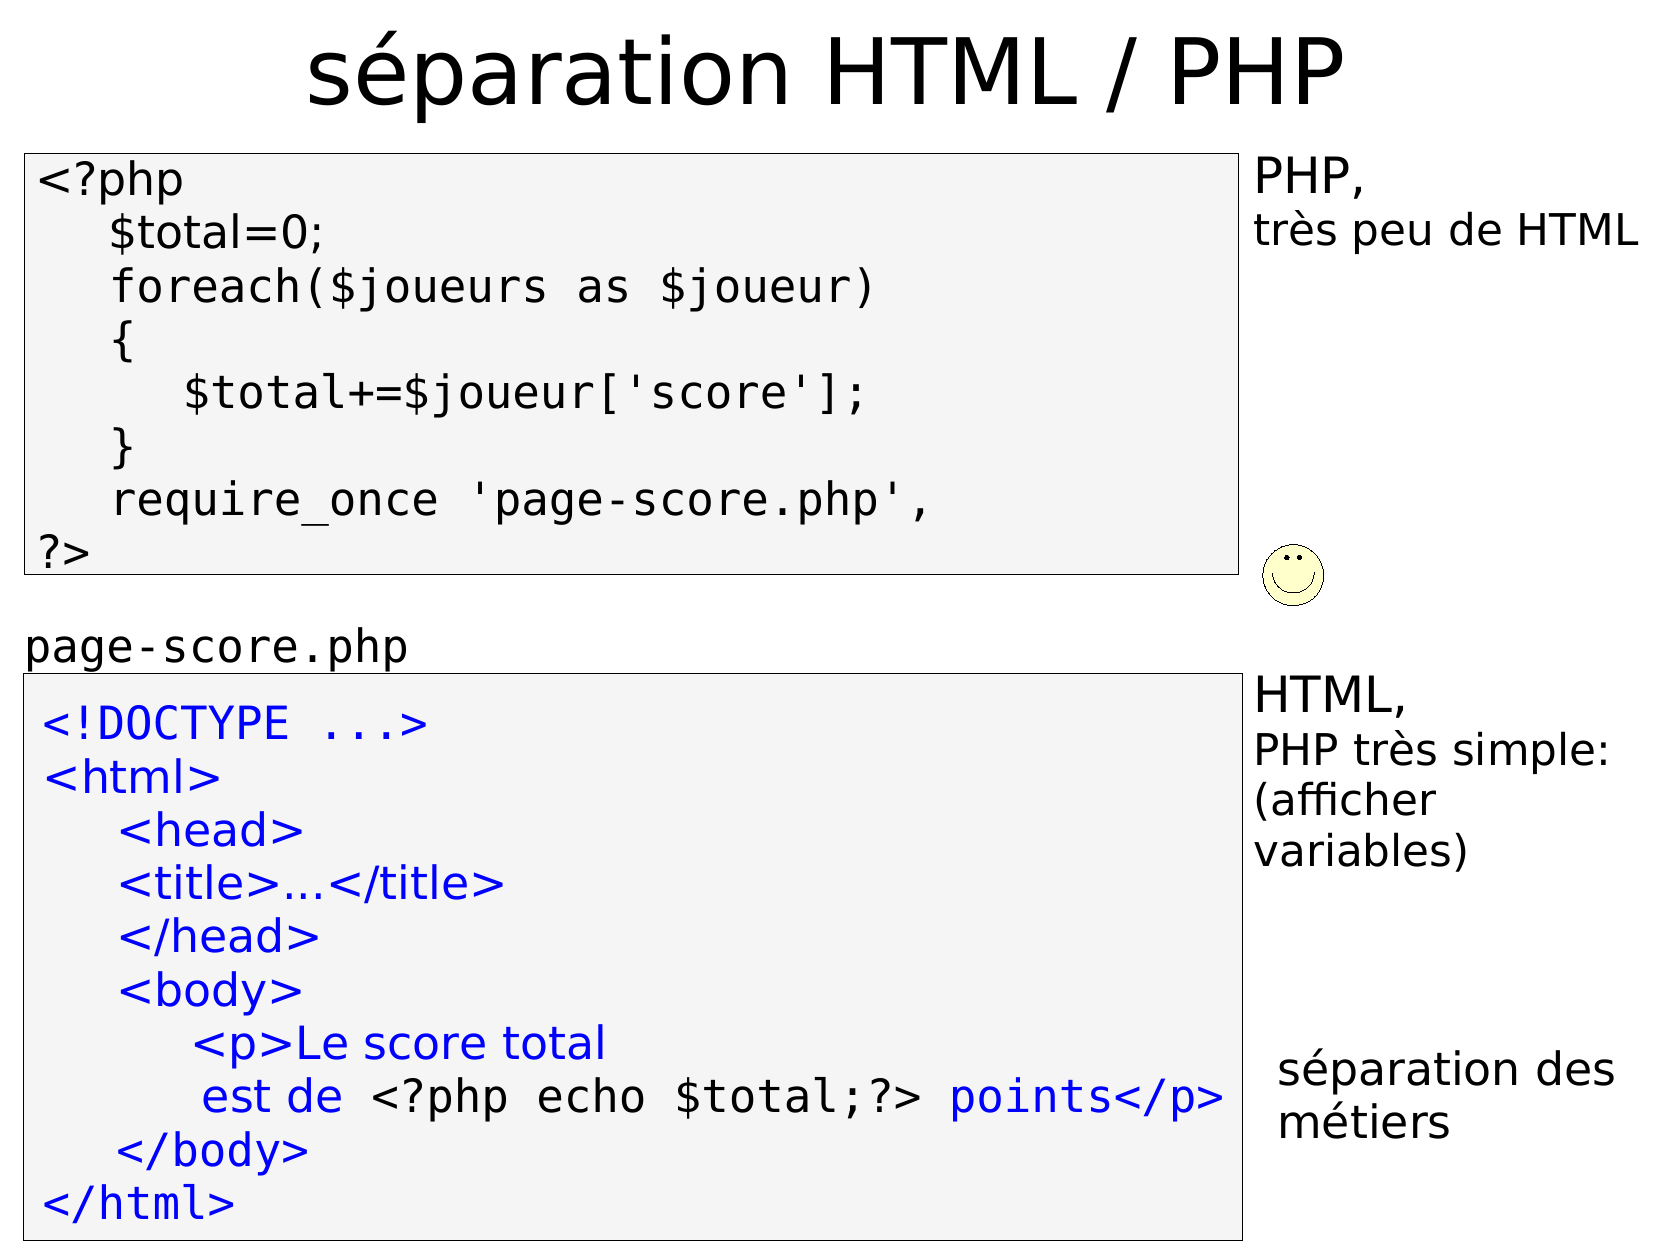

# séparation HTML / PHP
PHP,
très peu de HTML
<?php
	$total=0;
	foreach($joueurs as $joueur)
	{
		$total+=$joueur['score'];
	}
	require_once 'page-score.php',
?>
page-score.php
HTML,
PHP très simple:
(afficher
variables)
<!DOCTYPE ...>
<html>
	<head>
 	<title>...</title>
	</head>
	<body>
		<p>Le score total
 est de <?php echo $total;?> points</p>
	</body>
</html>
séparation des
métiers